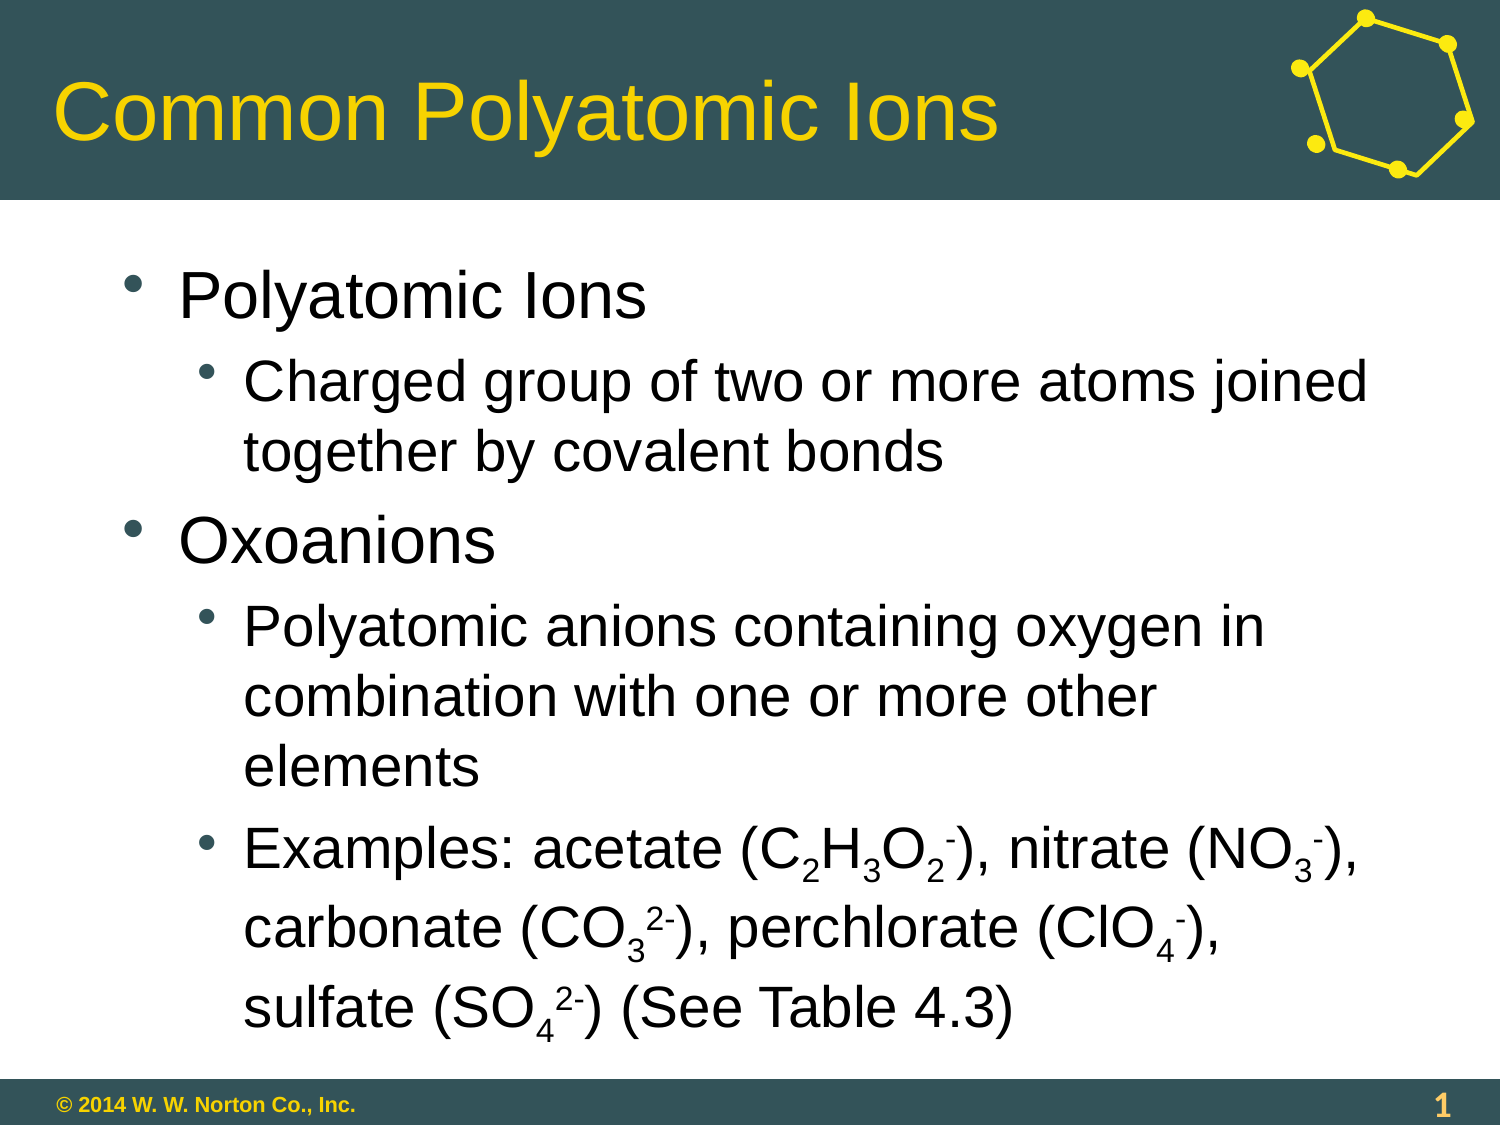

Common Polyatomic Ions
# Polyatomic Ions
Charged group of two or more atoms joined together by covalent bonds
Oxoanions
Polyatomic anions containing oxygen in combination with one or more other elements
Examples: acetate (C2H3O2-), nitrate (NO3-), carbonate (CO32-), perchlorate (ClO4-), sulfate (SO42-) (See Table 4.3)